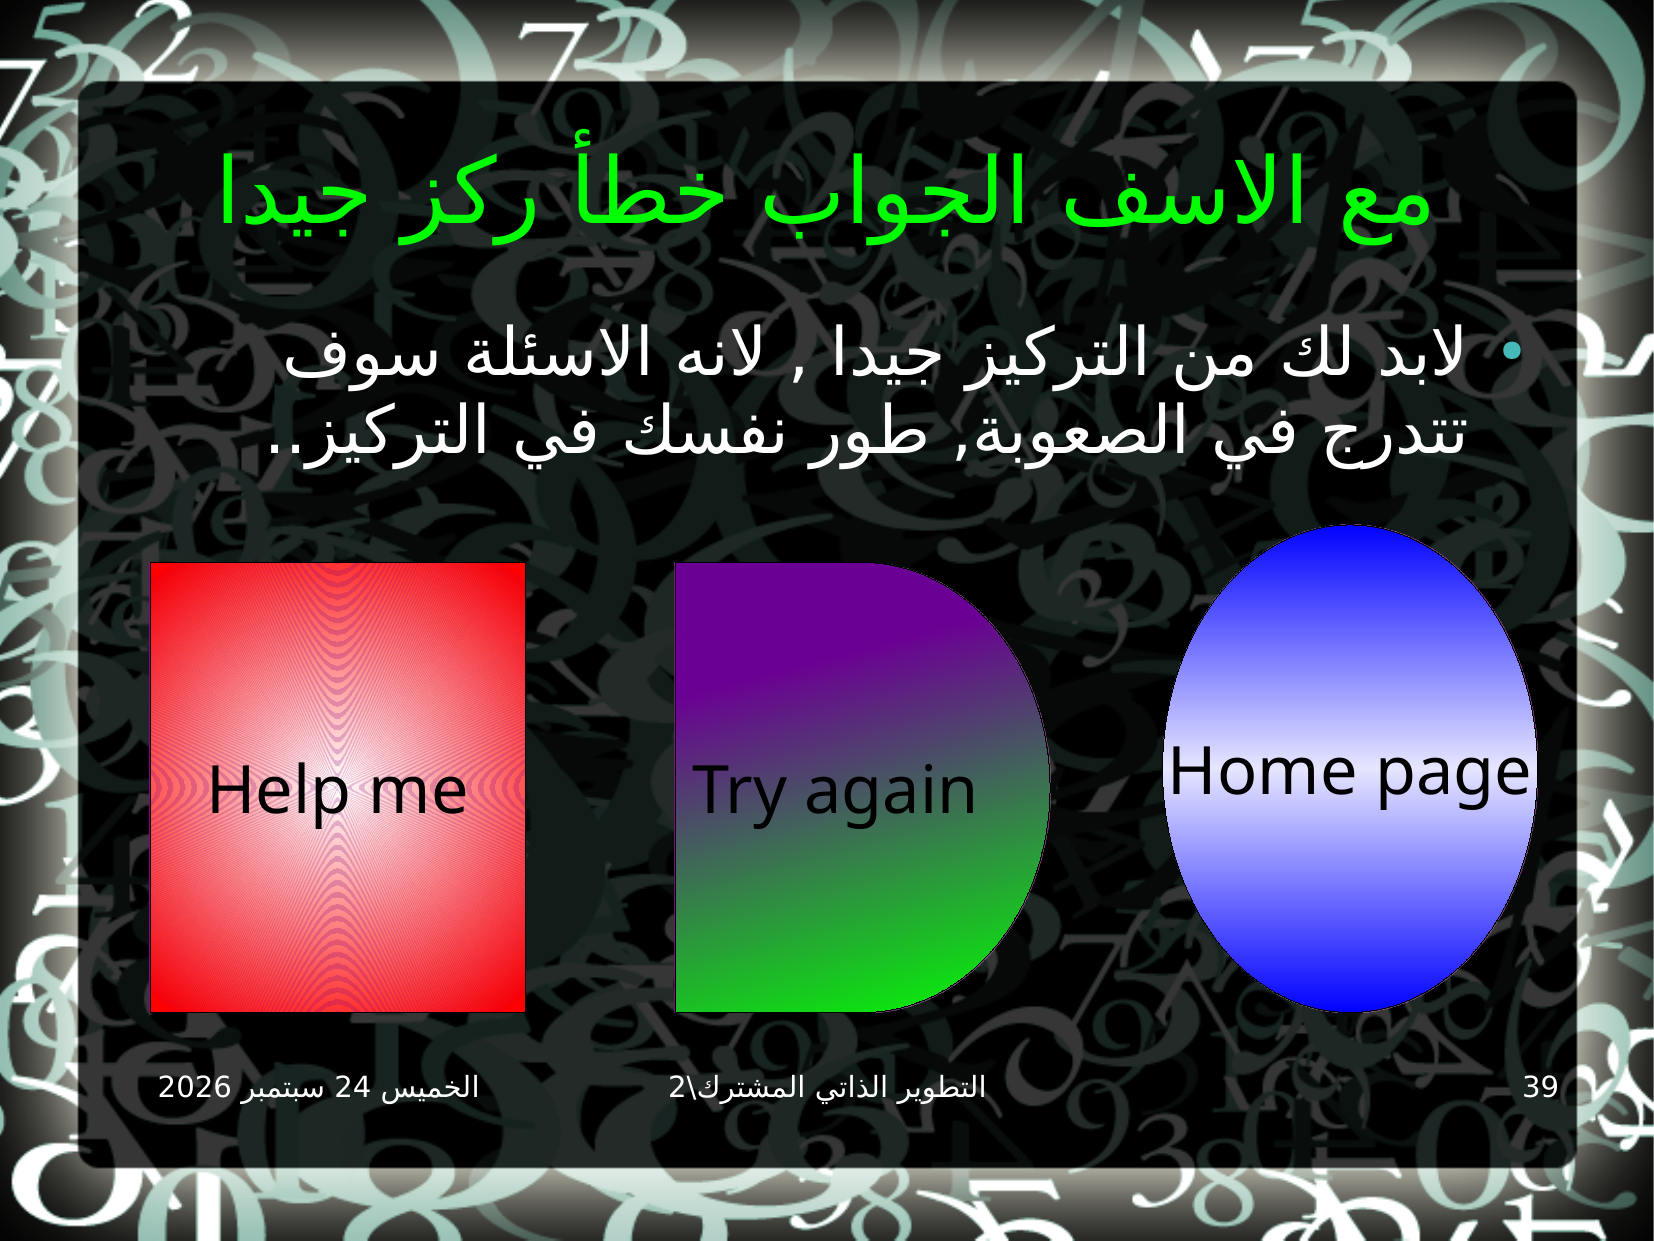

# مع الاسف الجواب خطأ ركز جيدا
لابد لك من التركيز جيدا , لانه الاسئلة سوف تتدرج في الصعوبة, طور نفسك في التركيز..
Home page
Help me
Try again
التطوير الذاتي المشترك\2
39